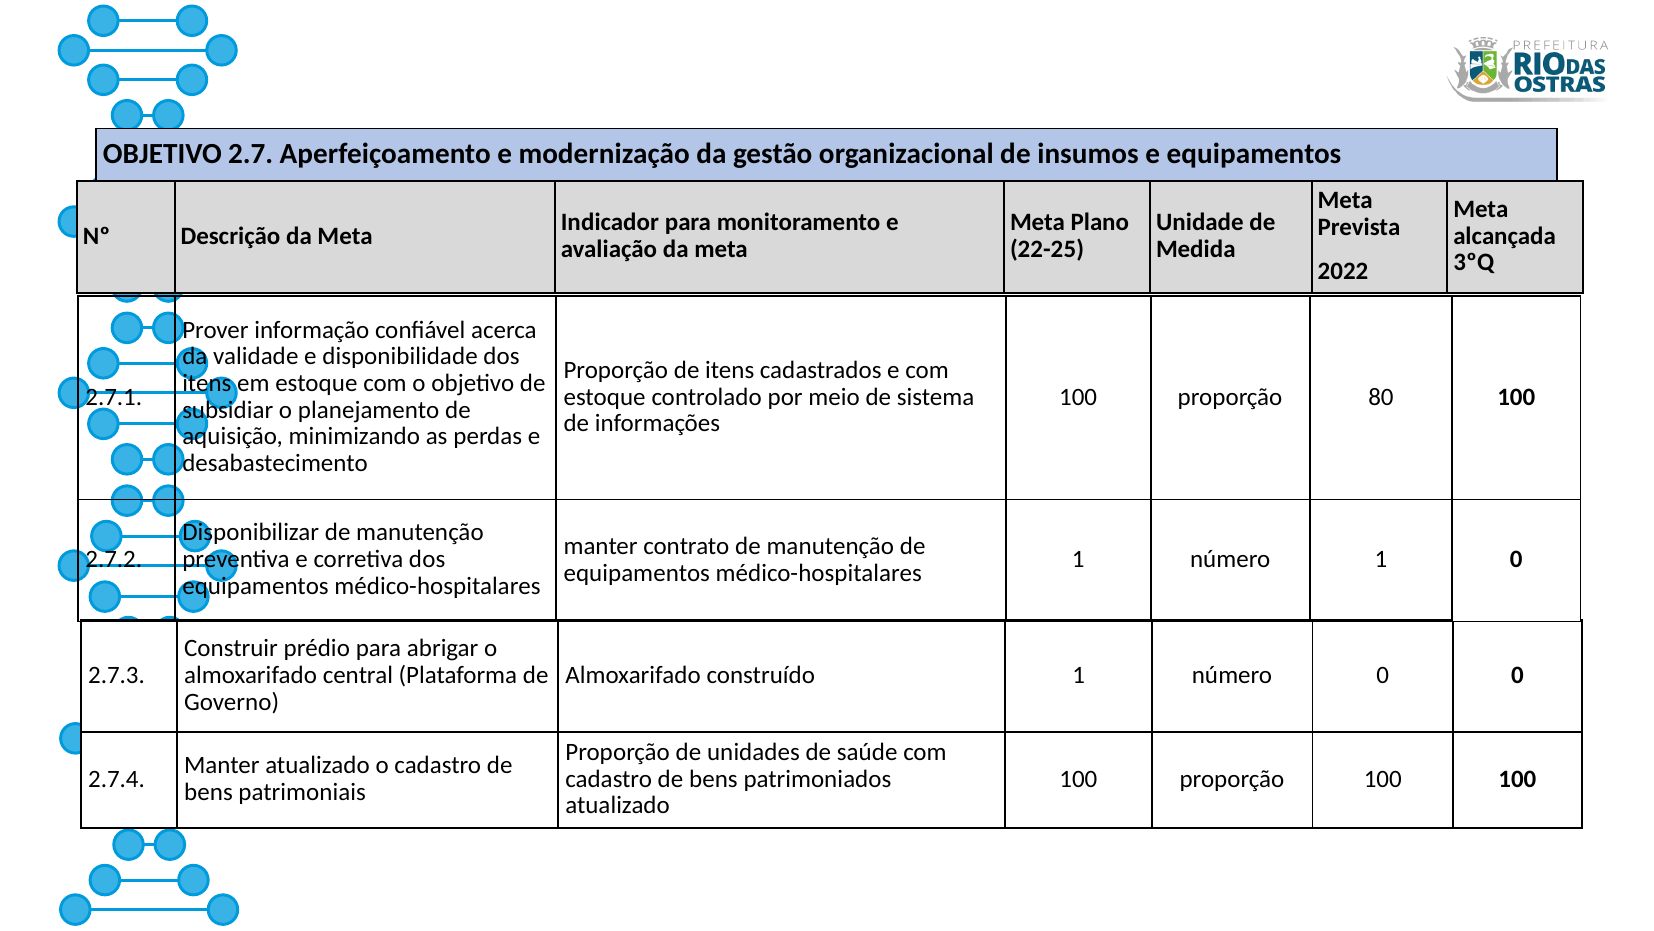

| OBJETIVO 2.7. Aperfeiçoamento e modernização da gestão organizacional de insumos e equipamentos |
| --- |
| Nº | Descrição da Meta | Indicador para monitoramento e avaliação da meta | Meta Plano (22-25) | Unidade de Medida | Meta Prevista 2022 | Meta alcançada 3ºQ |
| --- | --- | --- | --- | --- | --- | --- |
| 2.7.1. | Prover informação confiável acerca da validade e disponibilidade dos itens em estoque com o objetivo de subsidiar o planejamento de aquisição, minimizando as perdas e desabastecimento | Proporção de itens cadastrados e com estoque controlado por meio de sistema de informações | 100 | proporção | 80 | 100 |
| --- | --- | --- | --- | --- | --- | --- |
| 2.7.2. | Disponibilizar de manutenção preventiva e corretiva dos equipamentos médico-hospitalares | manter contrato de manutenção de equipamentos médico-hospitalares | 1 | número | 1 | 0 |
| 2.7.3. | Construir prédio para abrigar o almoxarifado central (Plataforma de Governo) | Almoxarifado construído | 1 | número | 0 | 0 |
| --- | --- | --- | --- | --- | --- | --- |
| 2.7.4. | Manter atualizado o cadastro de bens patrimoniais | Proporção de unidades de saúde com cadastro de bens patrimoniados atualizado | 100 | proporção | 100 | 100 |